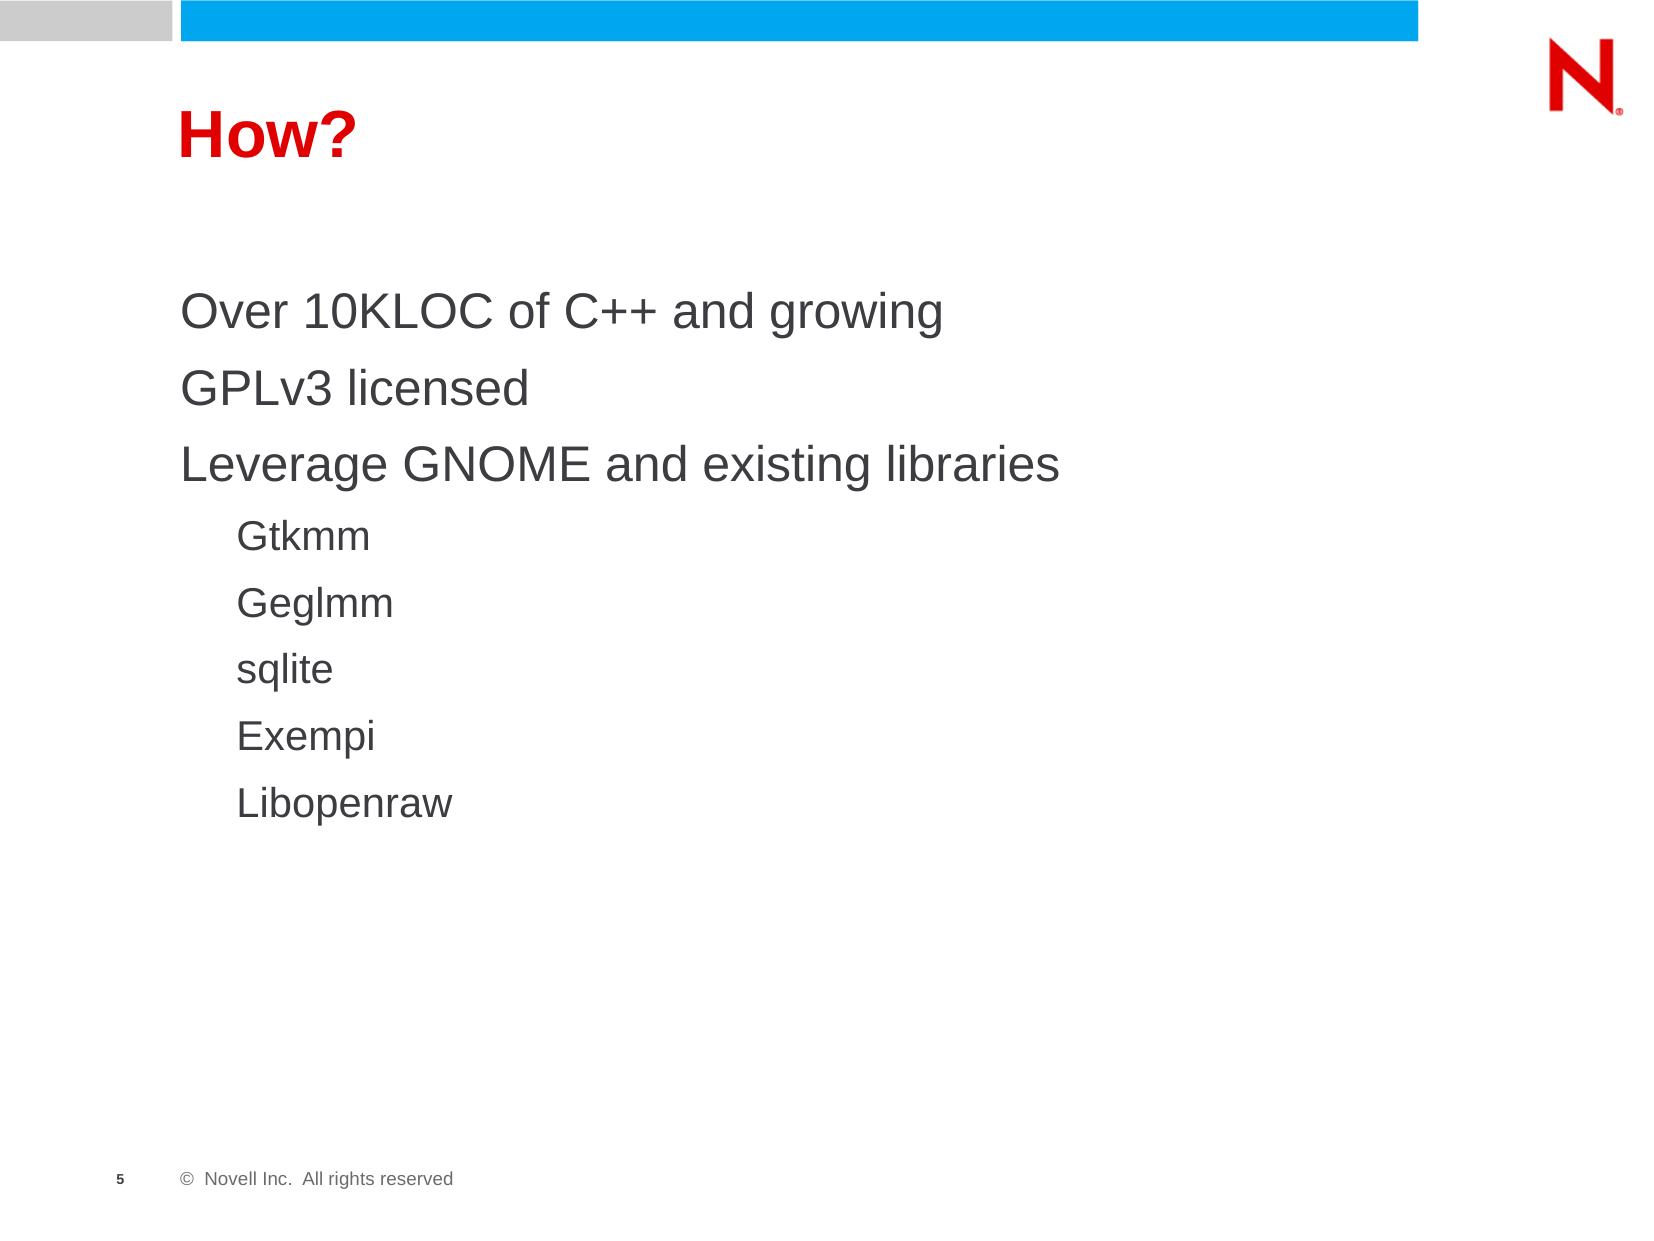

# How?
Over 10KLOC of C++ and growing
GPLv3 licensed
Leverage GNOME and existing libraries
Gtkmm
Geglmm
sqlite
Exempi
Libopenraw